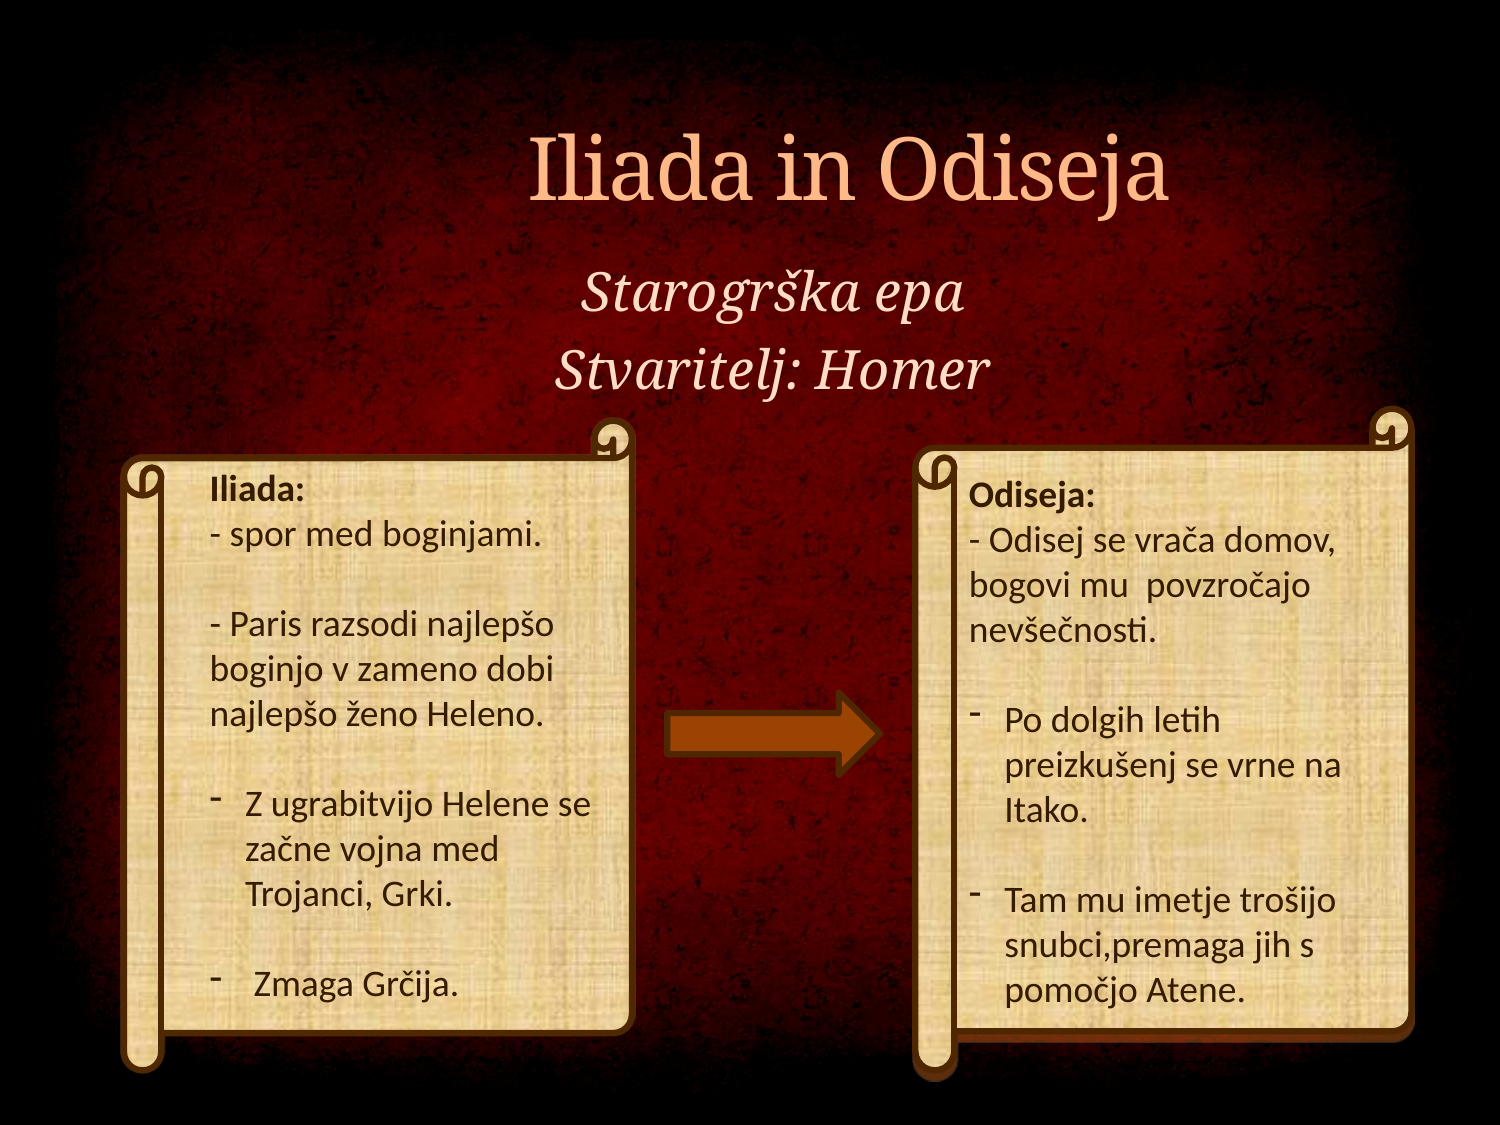

Iliada in Odiseja
# Starogrška epa
Stvaritelj: Homer
Odiseja:
- Odisej se vrača domov, bogovi mu povzročajo nevšečnosti.
Po dolgih letih preizkušenj se vrne na Itako.
Tam mu imetje trošijo snubci,premaga jih s pomočjo Atene.
Iliada:
- spor med boginjami.
- Paris razsodi najlepšo boginjo v zameno dobi najlepšo ženo Heleno.
Z ugrabitvijo Helene se začne vojna med Trojanci, Grki.
 Zmaga Grčija.